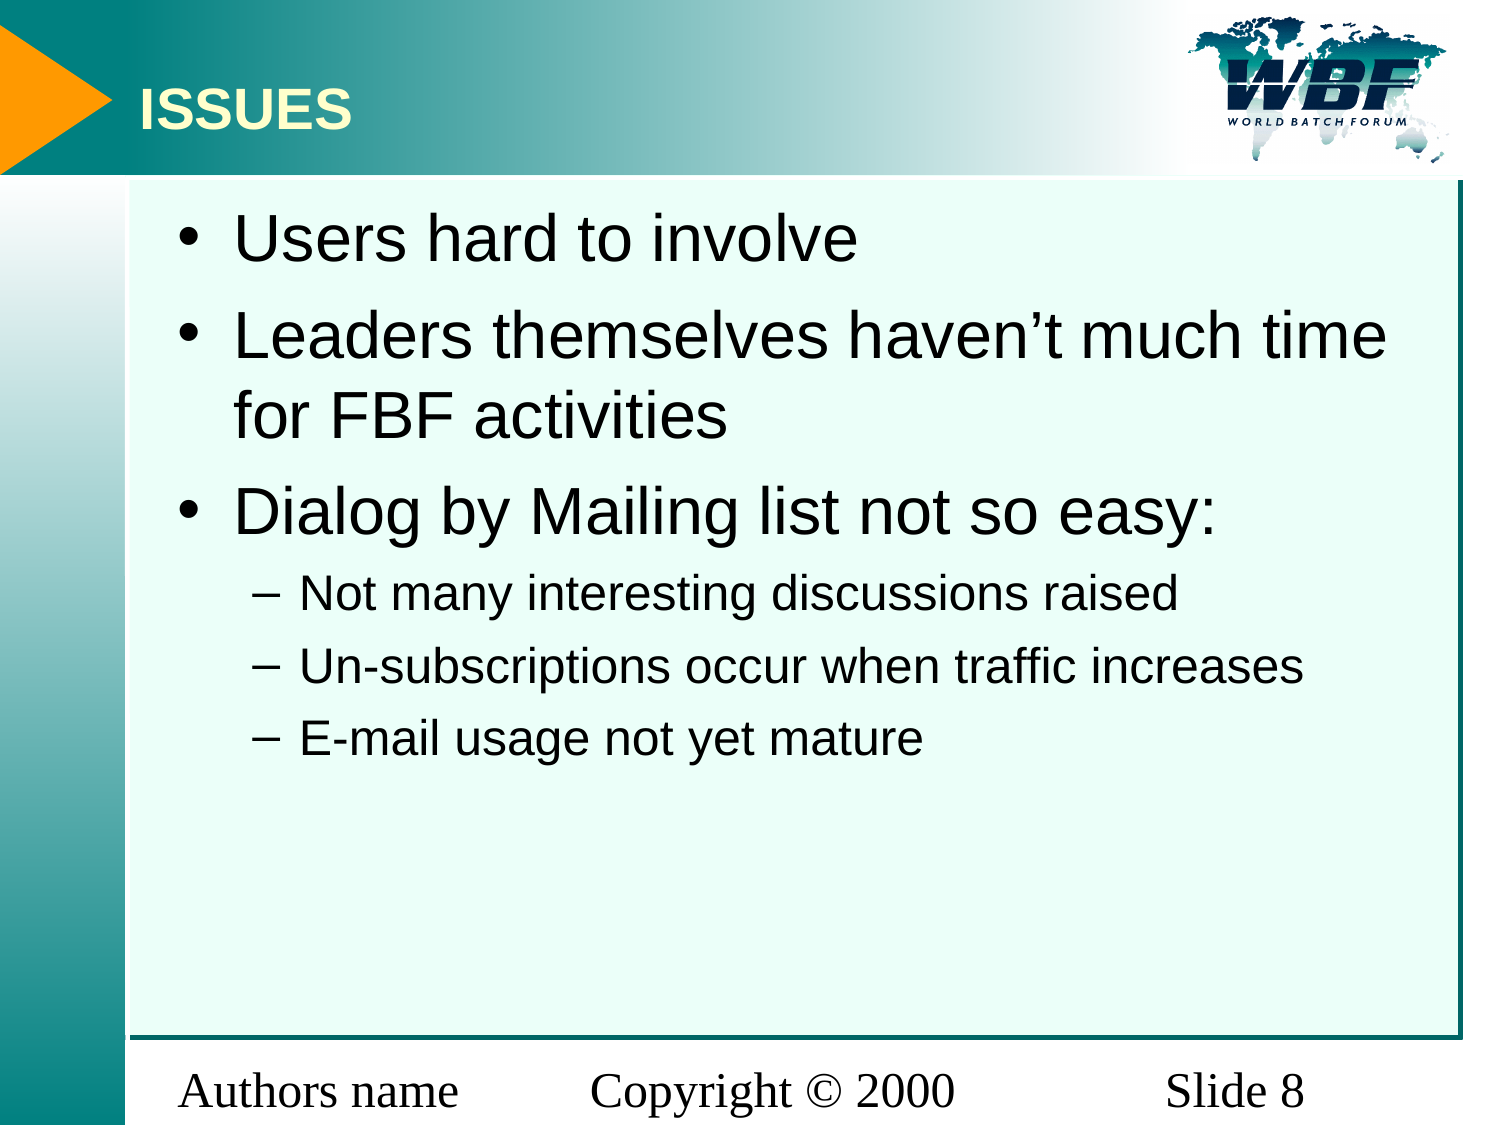

# ISSUES
Users hard to involve
Leaders themselves haven’t much time for FBF activities
Dialog by Mailing list not so easy:
Not many interesting discussions raised
Un-subscriptions occur when traffic increases
E-mail usage not yet mature
8